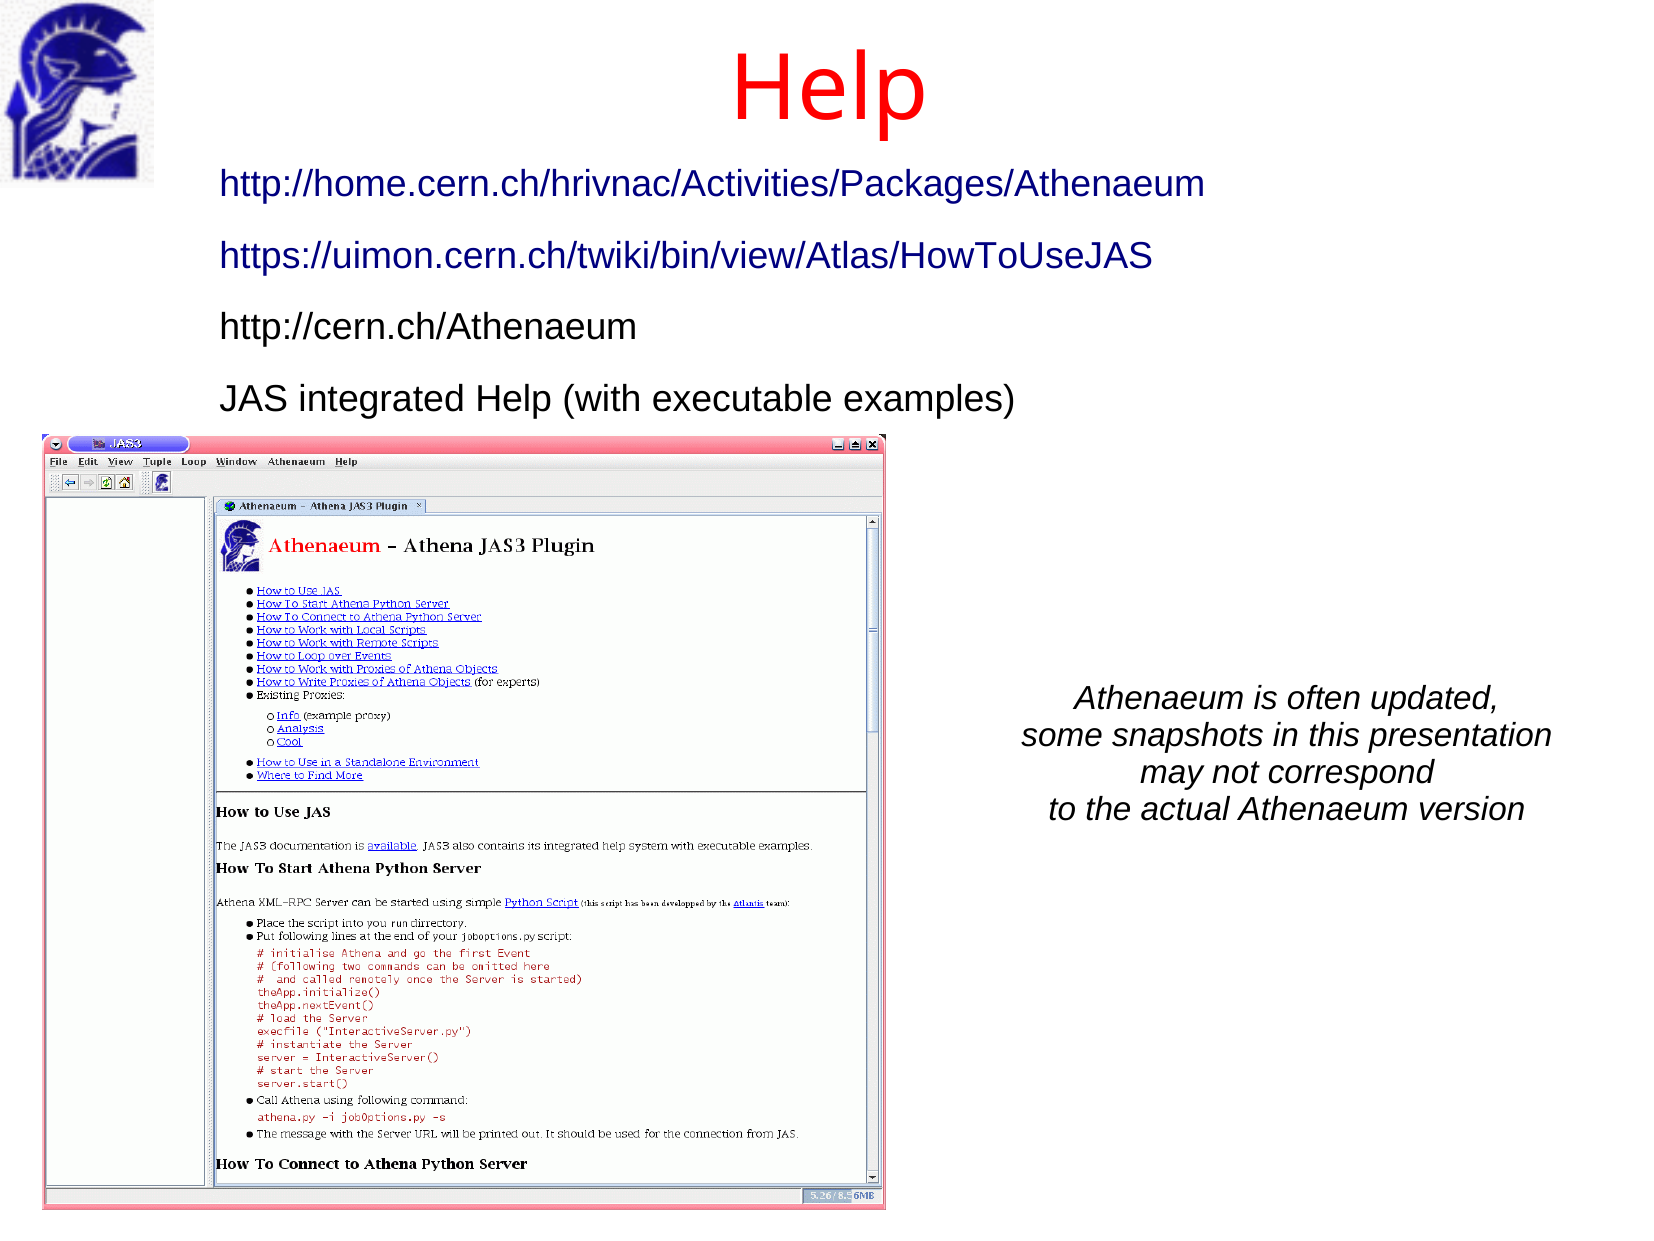

# Help
http://home.cern.ch/hrivnac/Activities/Packages/Athenaeum
https://uimon.cern.ch/twiki/bin/view/Atlas/HowToUseJAS
http://cern.ch/Athenaeum
JAS integrated Help (with executable examples)
Athenaeum is often updated,
some snapshots in this presentation
may not correspond
to the actual Athenaeum version